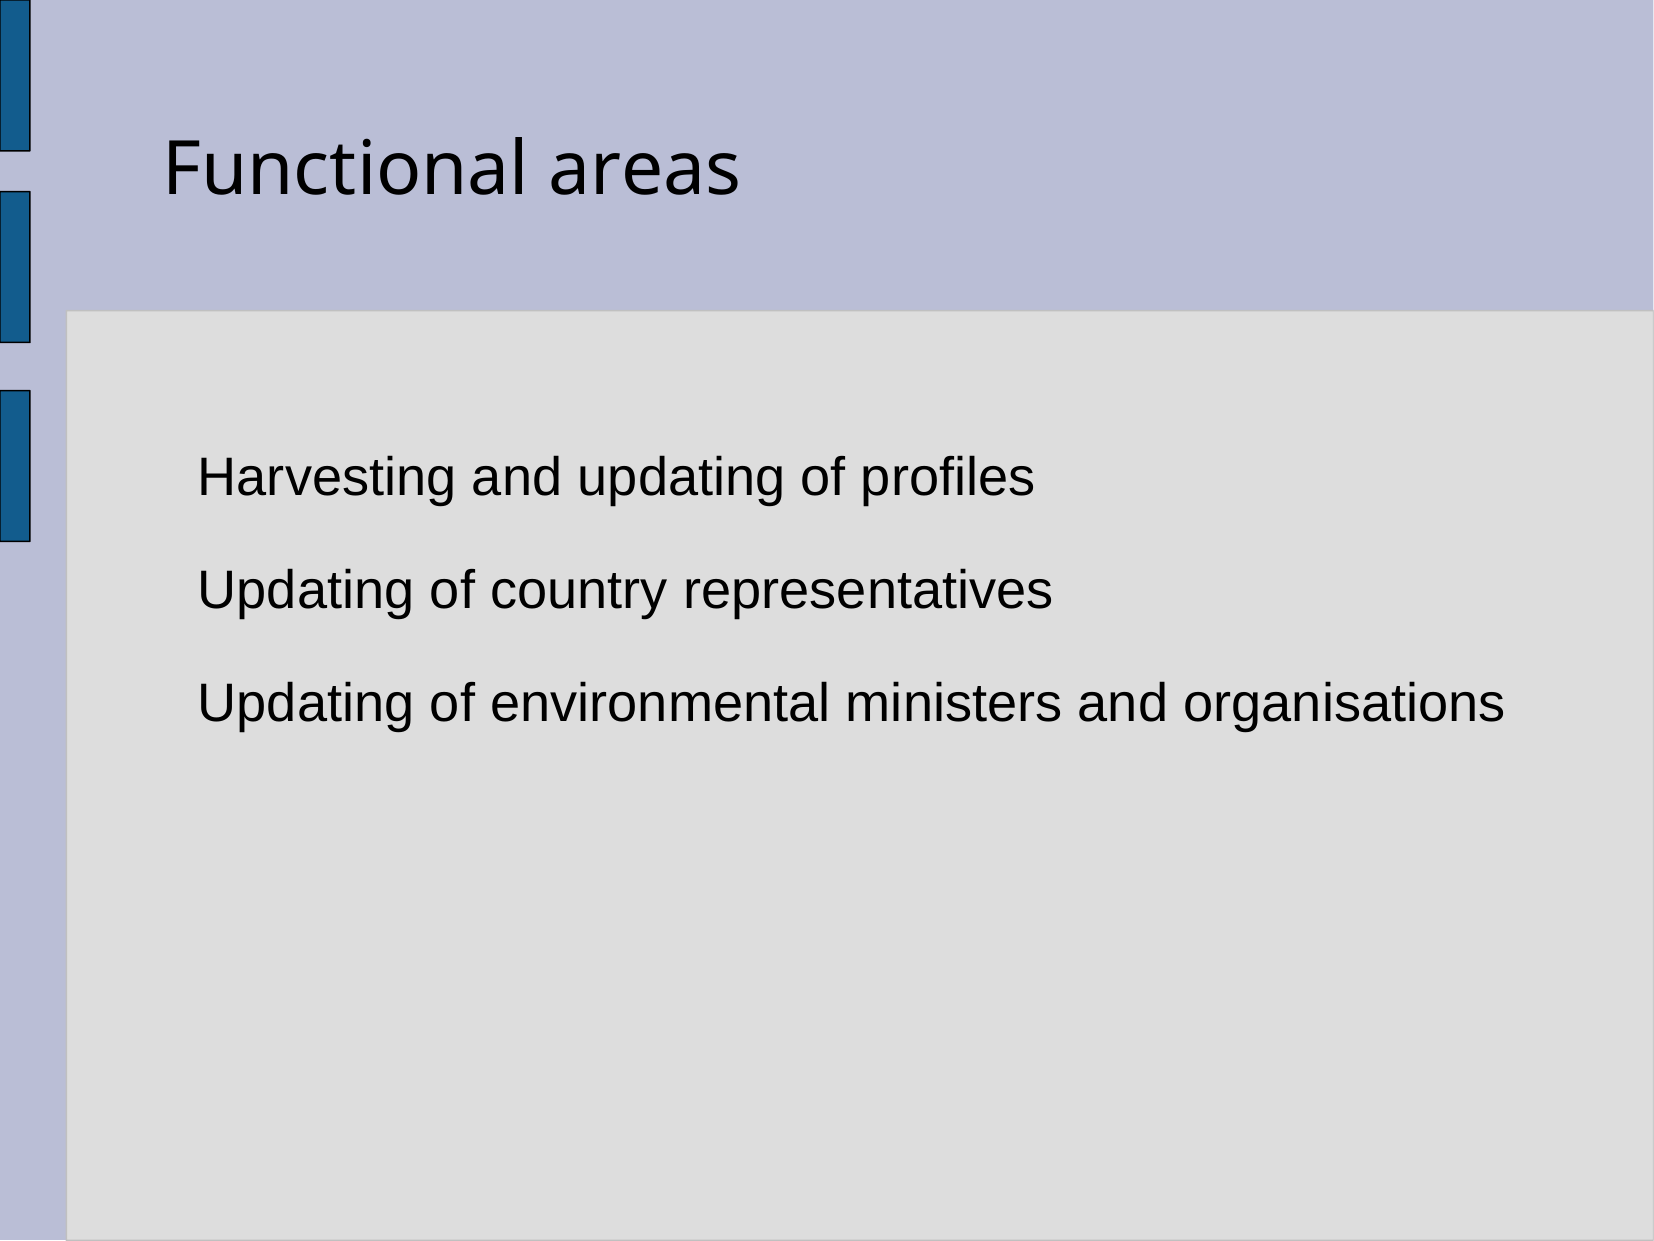

Functional areas
Harvesting and updating of profiles
Updating of country representatives
Updating of environmental ministers and organisations